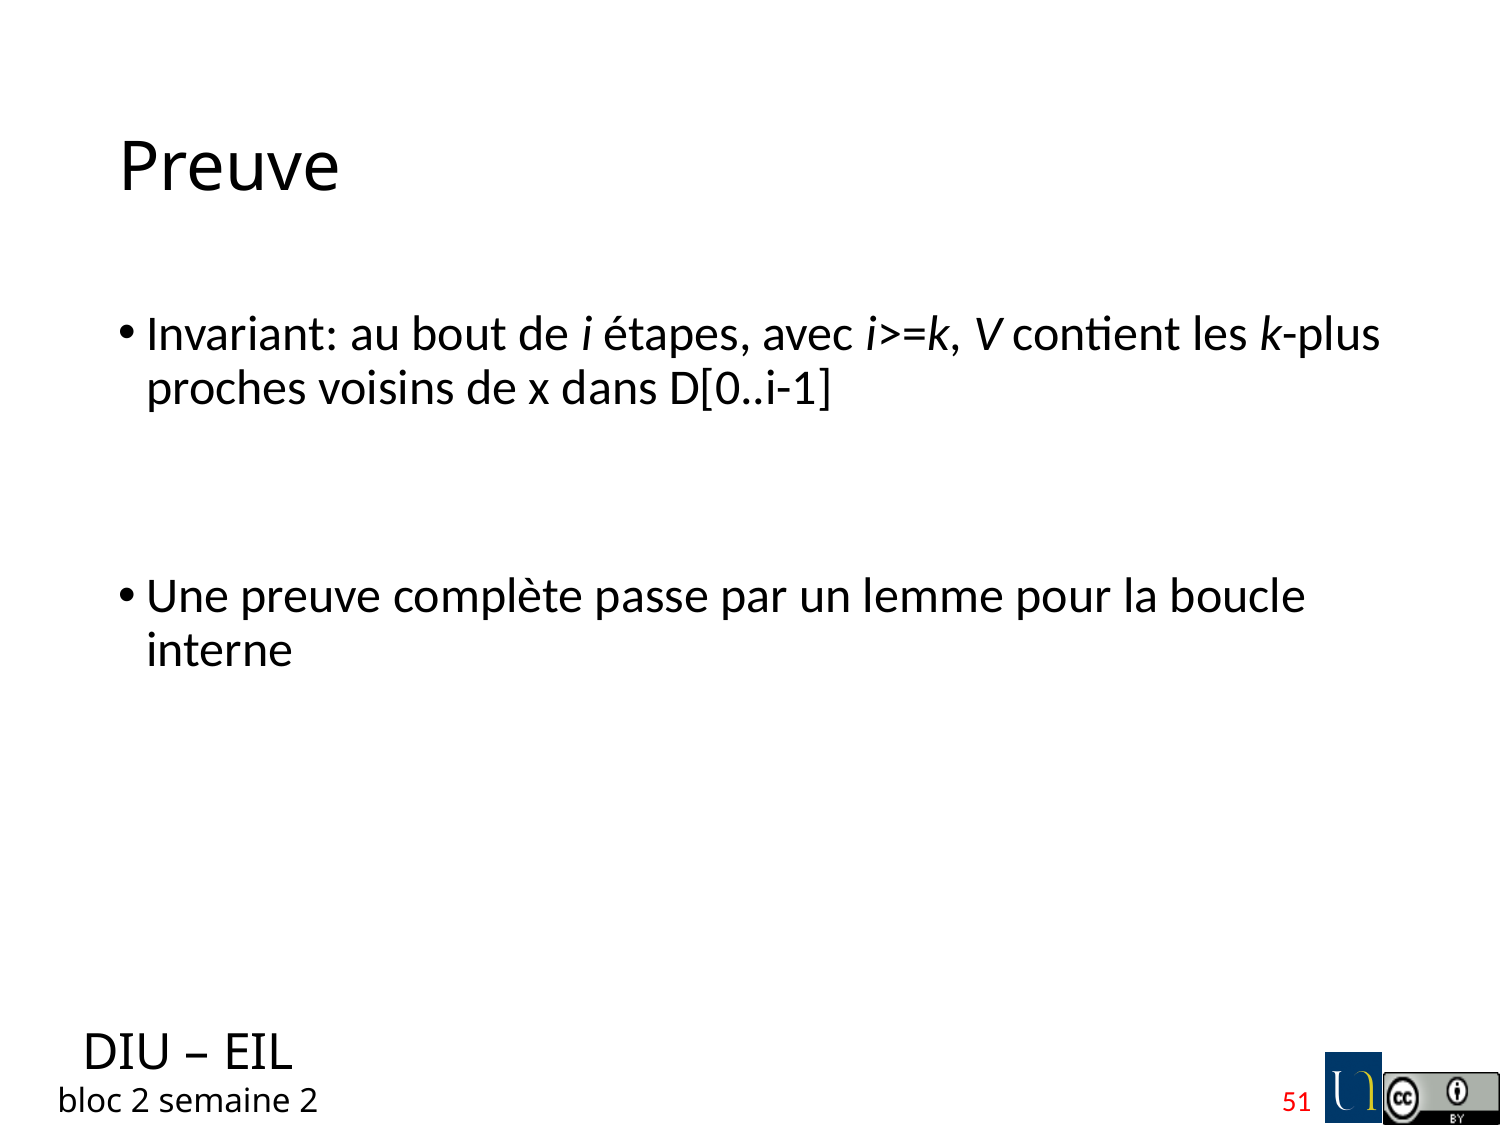

# Preuve
Invariant: au bout de i étapes, avec i>=k, V contient les k-plus proches voisins de x dans D[0..i-1]
Une preuve complète passe par un lemme pour la boucle interne